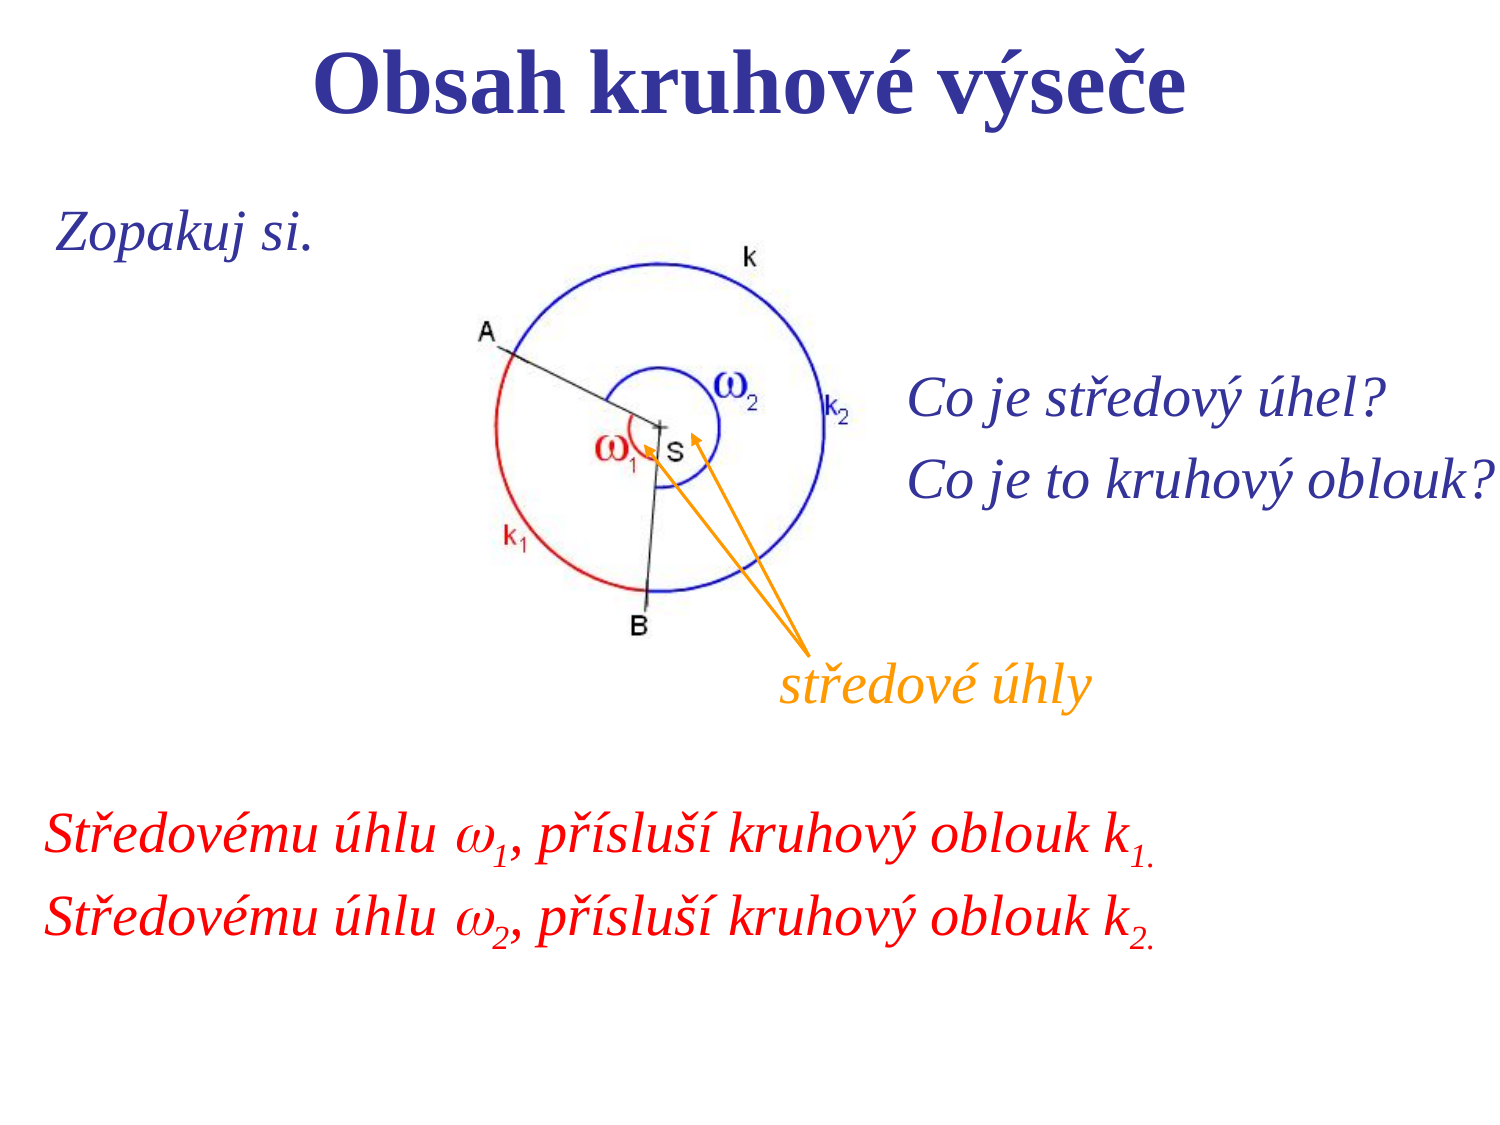

Obsah kruhové výseče
Zopakuj si.
Co je středový úhel?
Co je to kruhový oblouk?
středové úhly
Středovému úhlu 1, přísluší kruhový oblouk k1.
Středovému úhlu 2, přísluší kruhový oblouk k2.